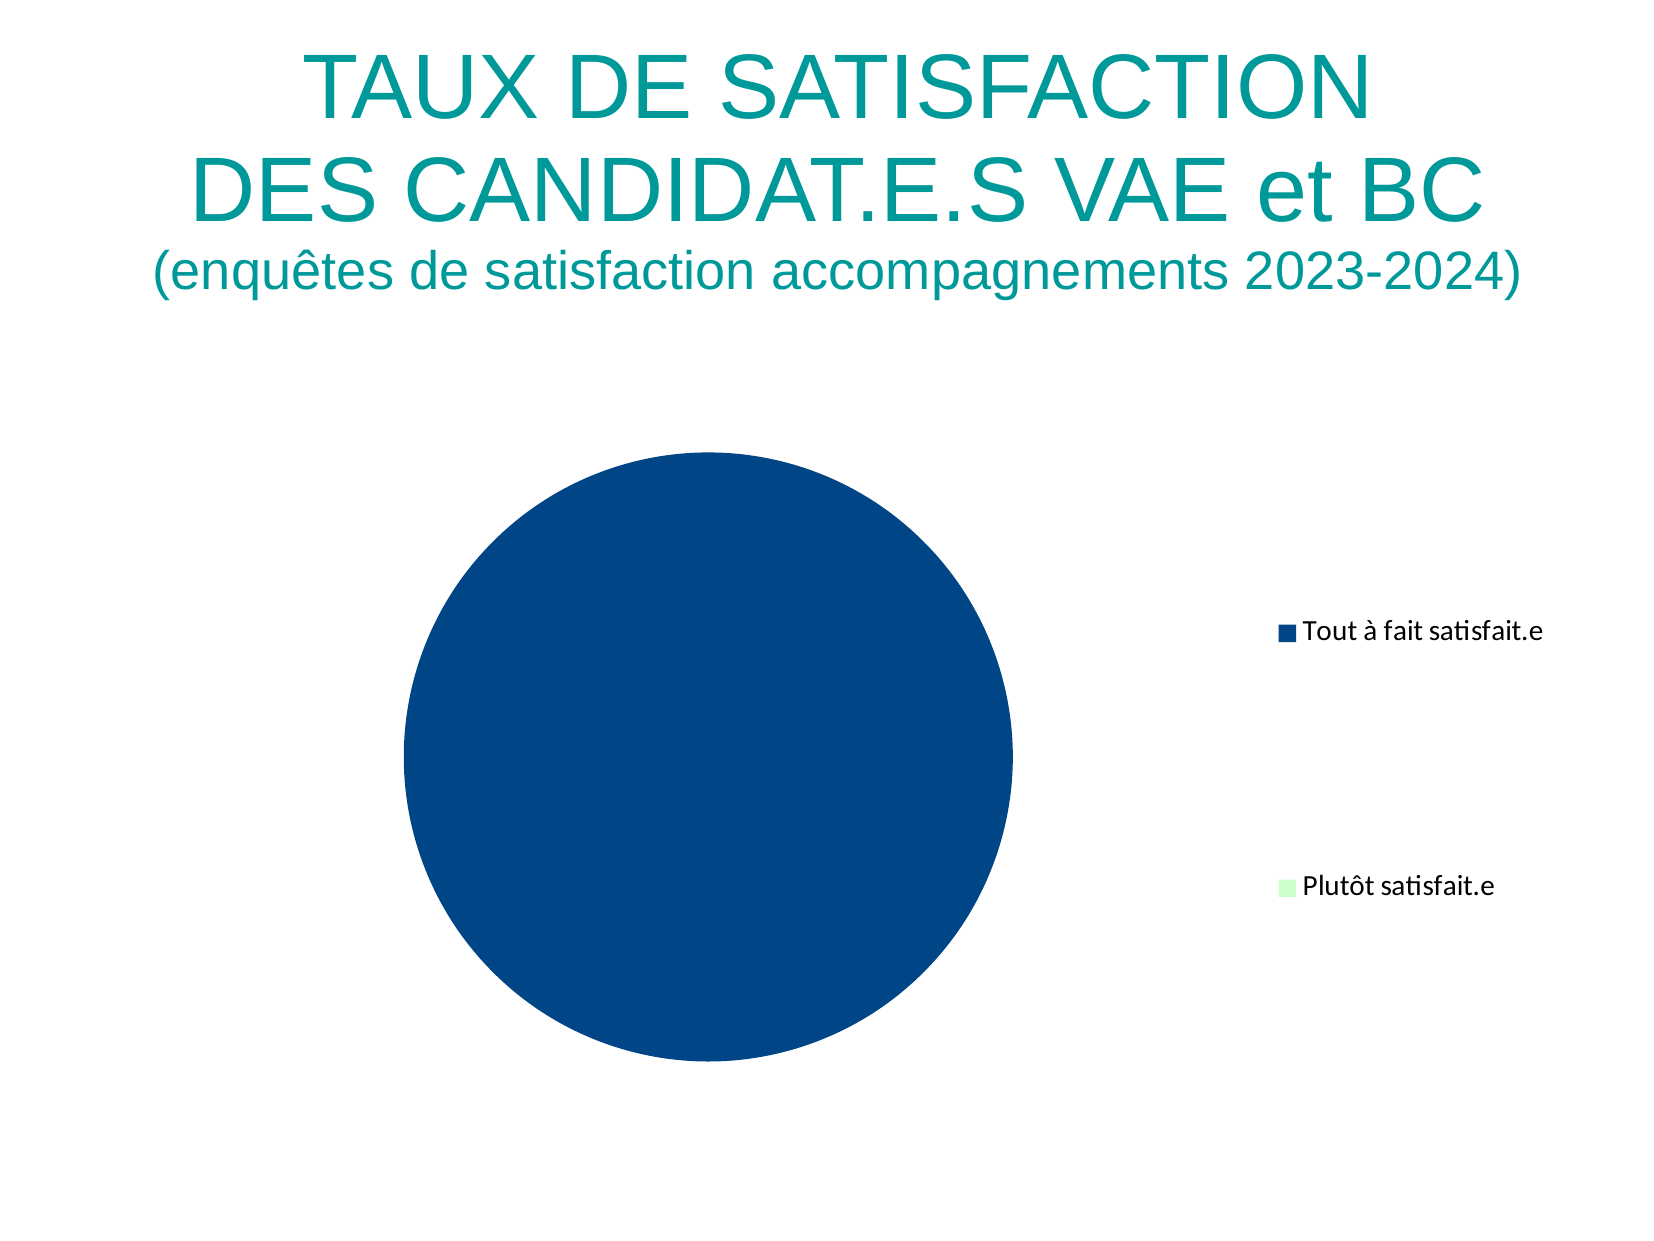

# TAUX DE SATISFACTION DES CANDIDAT.E.S VAE et BC (enquêtes de satisfaction accompagnements 2023-2024)
### Chart
| Category | 1 colonne | 2 colonne | 3 colonne |
|---|---|---|---|
| Tout à fait satisfait.e | 16.0 | 3.2 | 4.54 |
| Plutôt satisfait.e | 0.0 | 8.8 | 9.65 |